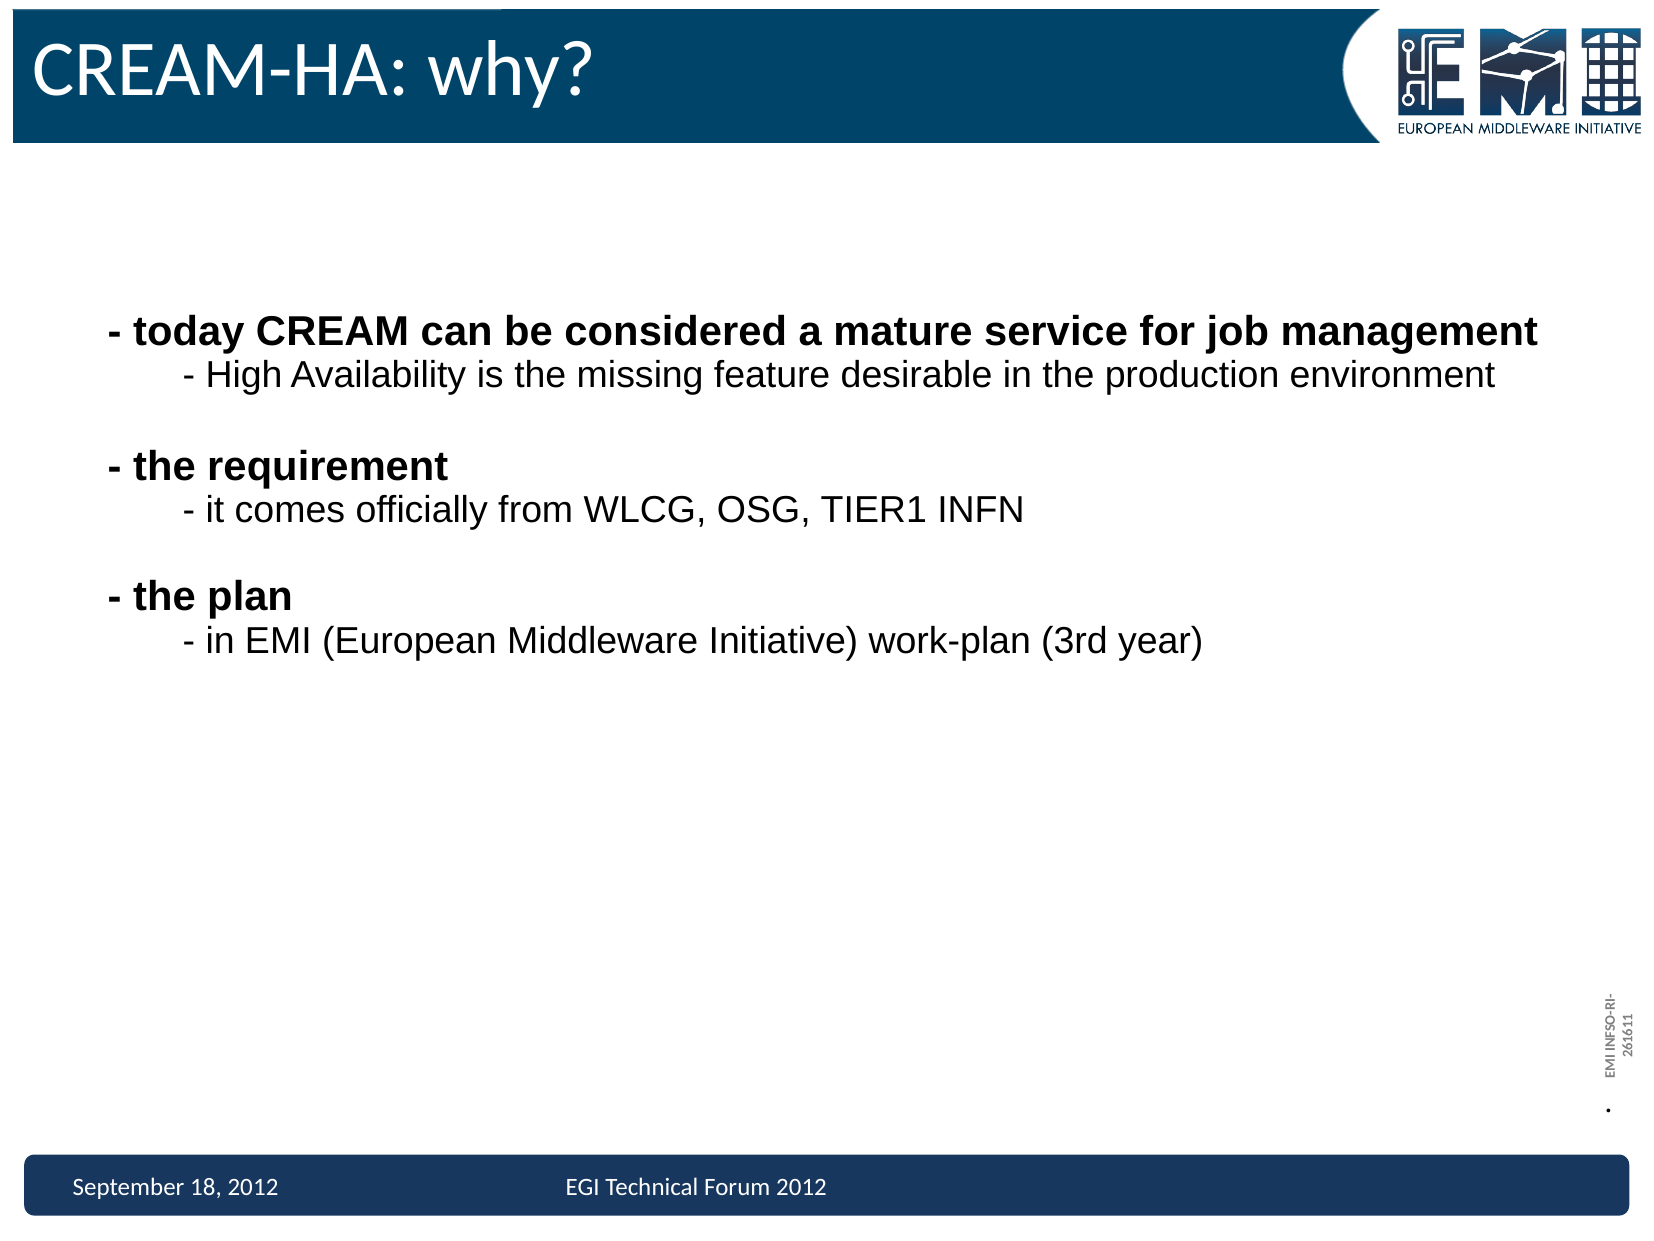

# CREAM-HA: why?
- today CREAM can be considered a mature service for job management
	- High Availability is the missing feature desirable in the production environment
- the requirement
	- it comes officially from WLCG, OSG, TIER1 INFN
- the plan
	- in EMI (European Middleware Initiative) work-plan (3rd year)